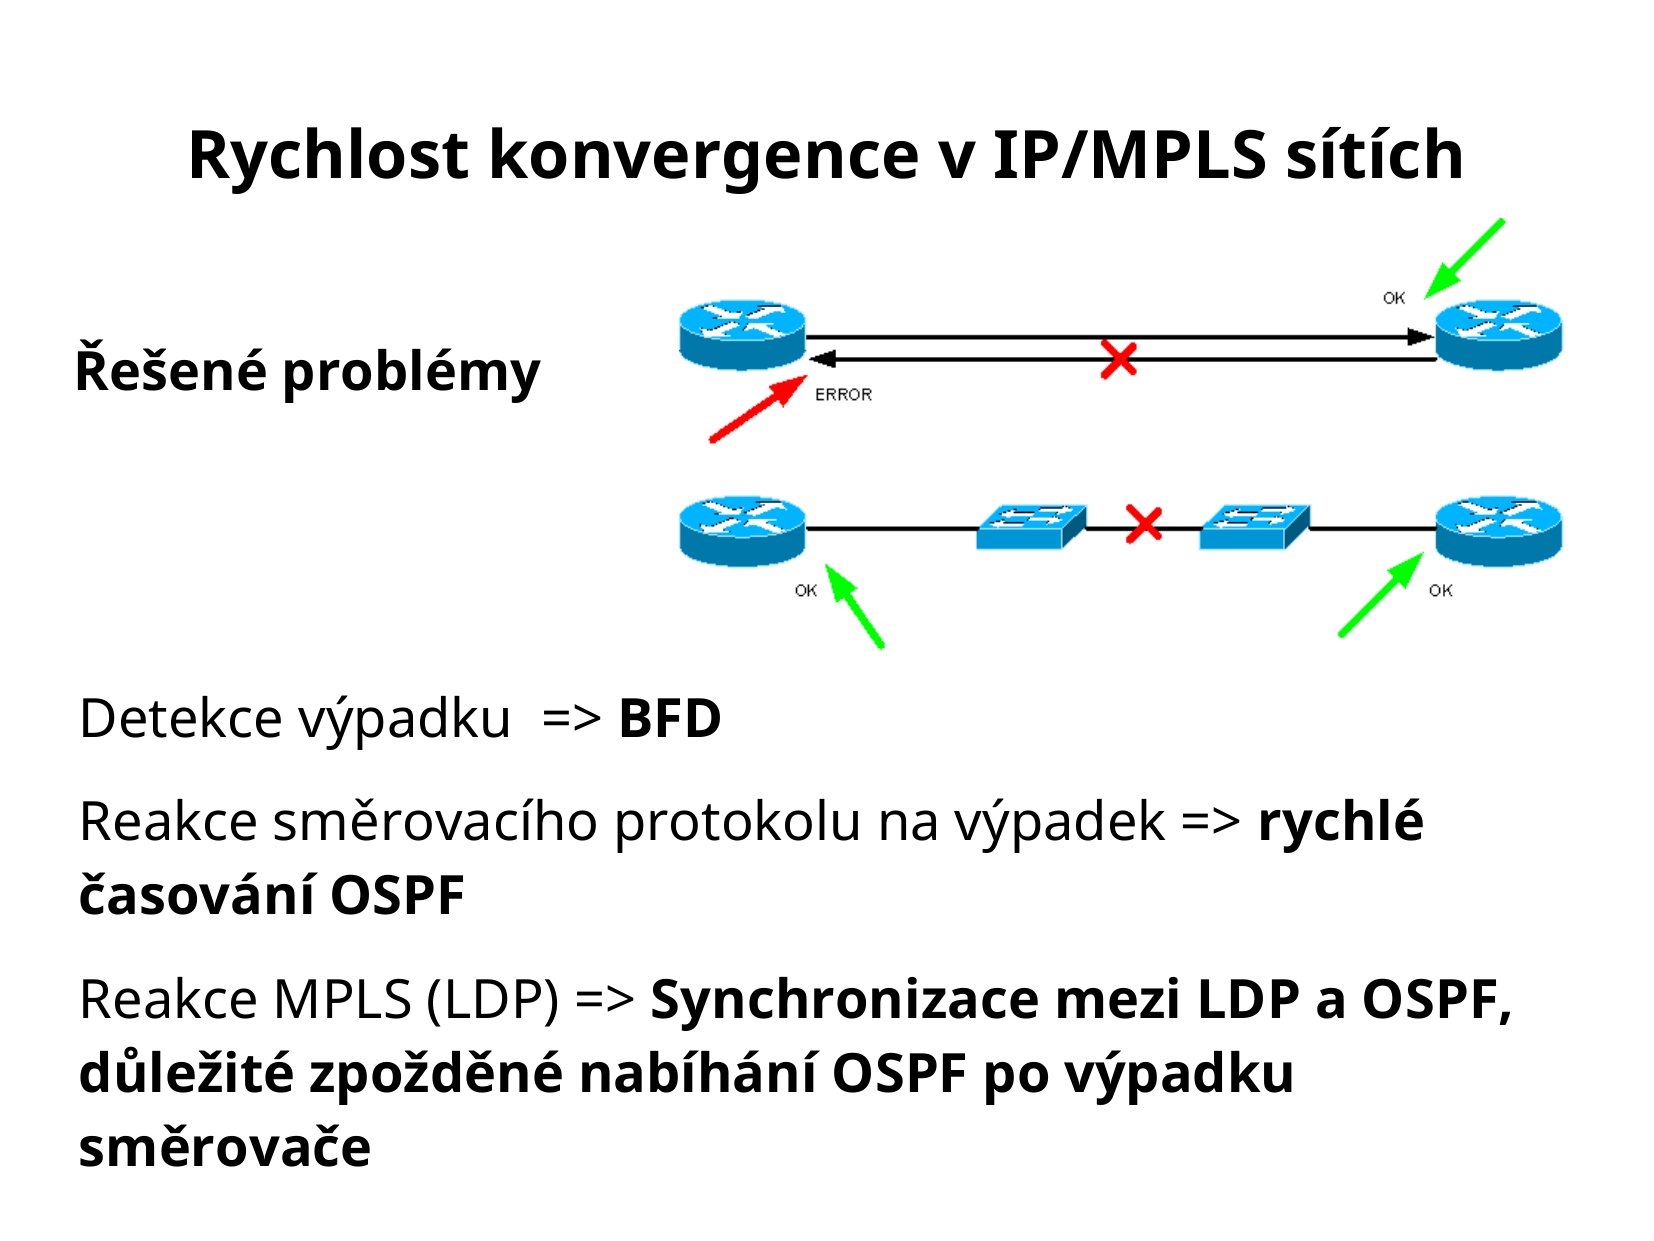

# Rychlost konvergence v IP/MPLS sítích
Řešené problémy
Detekce výpadku => BFD
Reakce směrovacího protokolu na výpadek => rychlé časování OSPF
Reakce MPLS (LDP) => Synchronizace mezi LDP a OSPF, důležité zpožděné nabíhání OSPF po výpadku směrovače